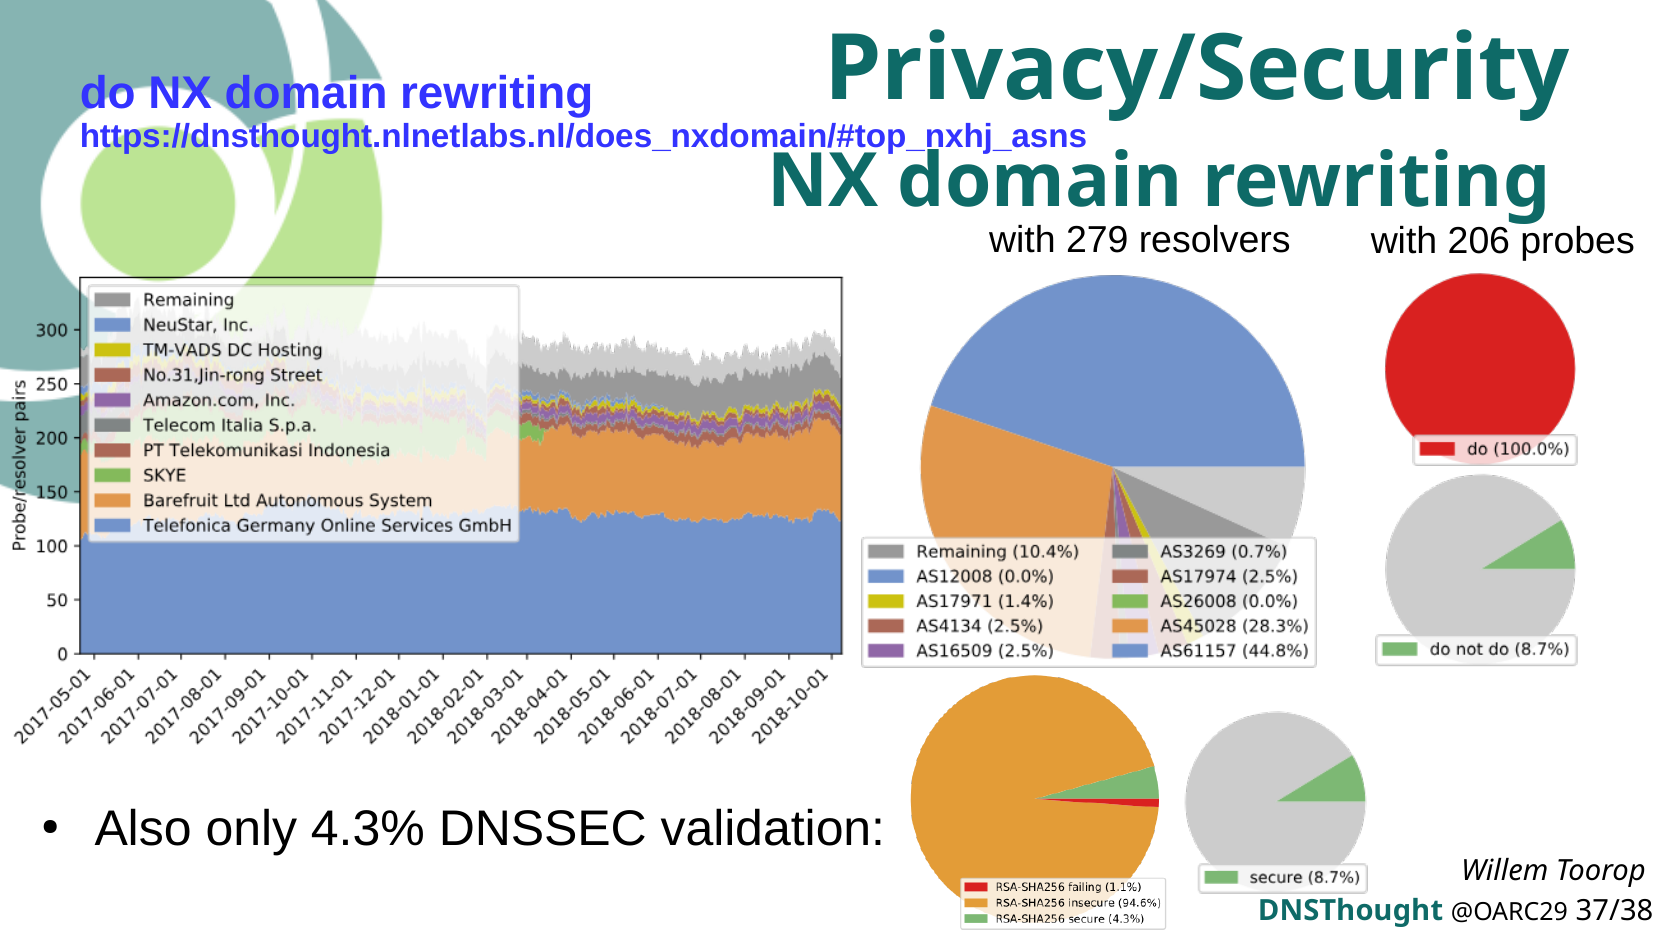

# Privacy/Security NX domain rewriting
do NX domain rewriting
https://dnsthought.nlnetlabs.nl/does_nxdomain/#top_nxhj_asns
with 279 resolvers
with 206 probes
Also only 4.3% DNSSEC validation:
37